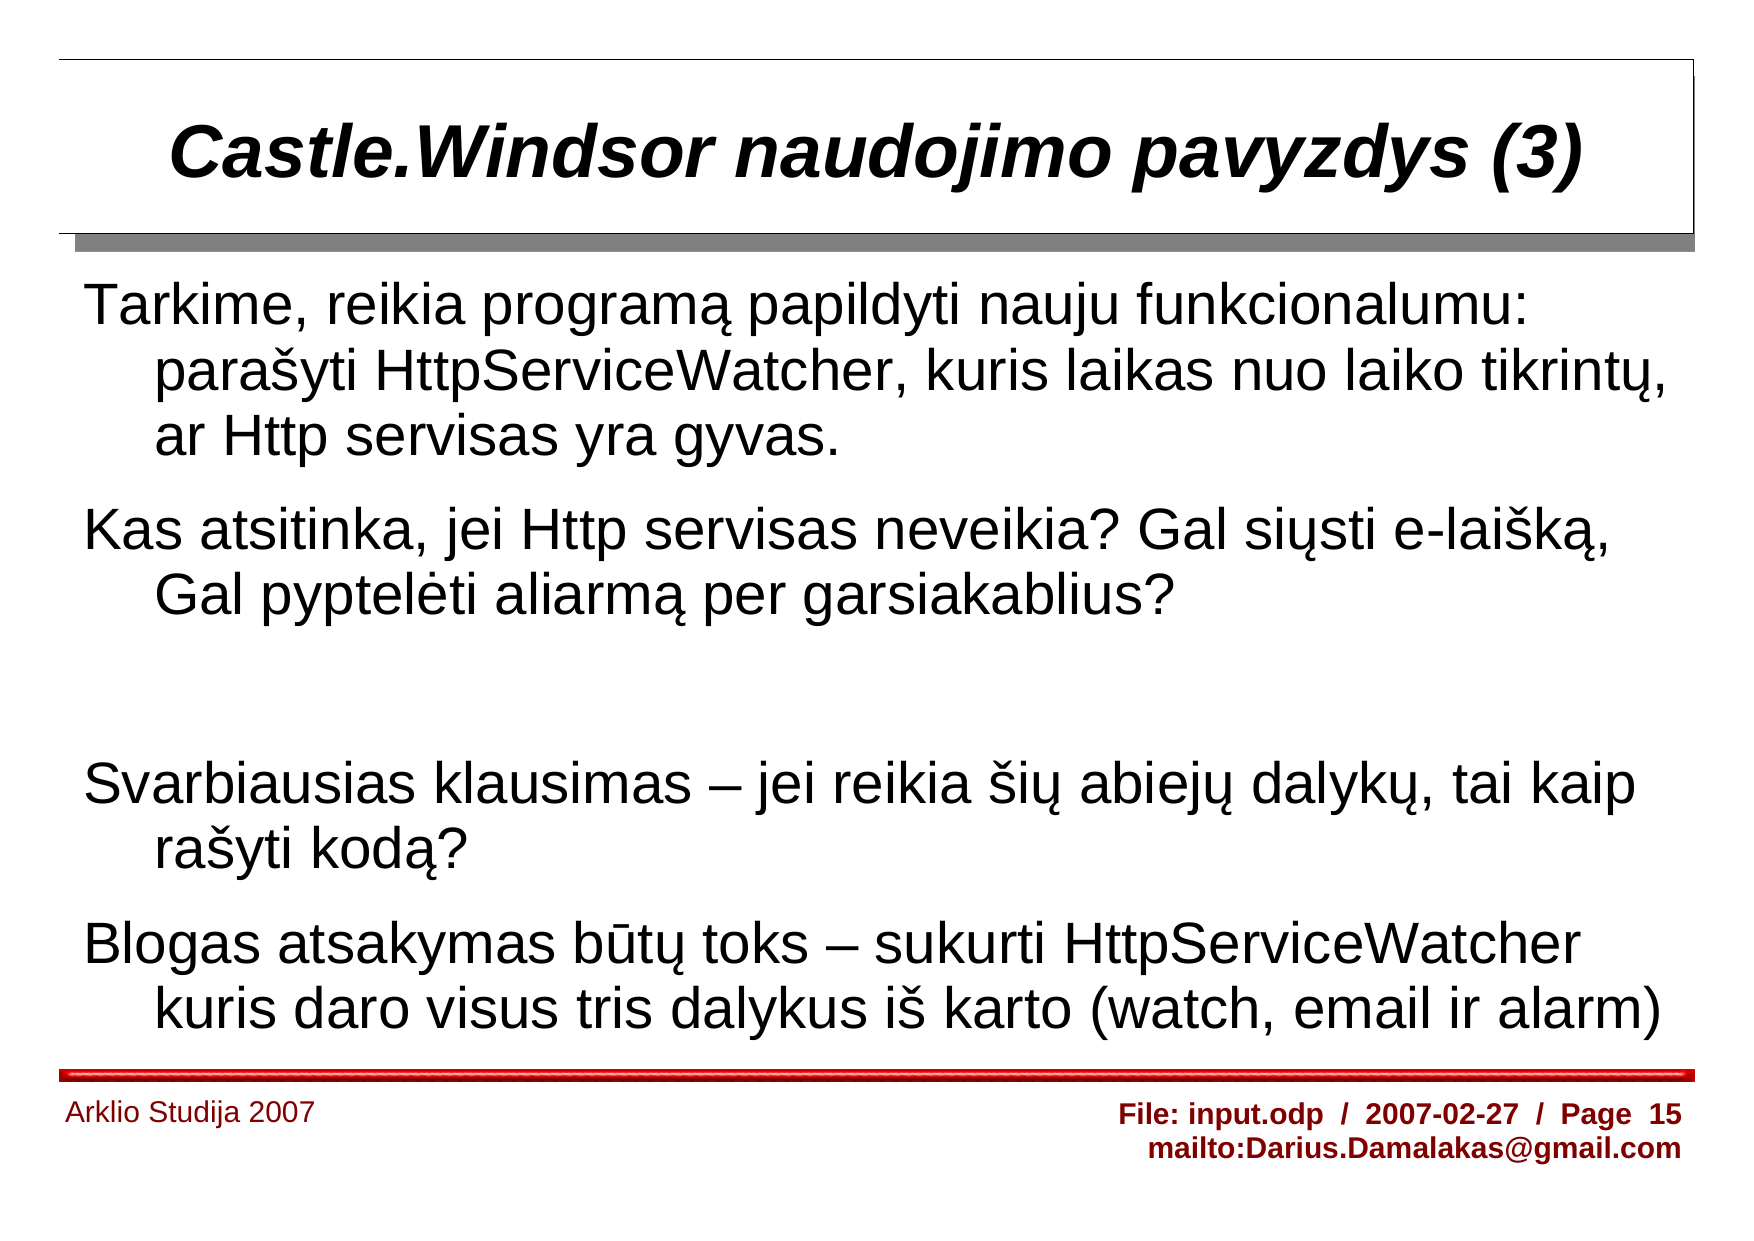

# Castle.Windsor naudojimo pavyzdys (3)
Tarkime, reikia programą papildyti nauju funkcionalumu: parašyti HttpServiceWatcher, kuris laikas nuo laiko tikrintų, ar Http servisas yra gyvas.
Kas atsitinka, jei Http servisas neveikia? Gal siųsti e-laišką, Gal pyptelėti aliarmą per garsiakablius?
Svarbiausias klausimas – jei reikia šių abiejų dalykų, tai kaip rašyti kodą?
Blogas atsakymas būtų toks – sukurti HttpServiceWatcher kuris daro visus tris dalykus iš karto (watch, email ir alarm)